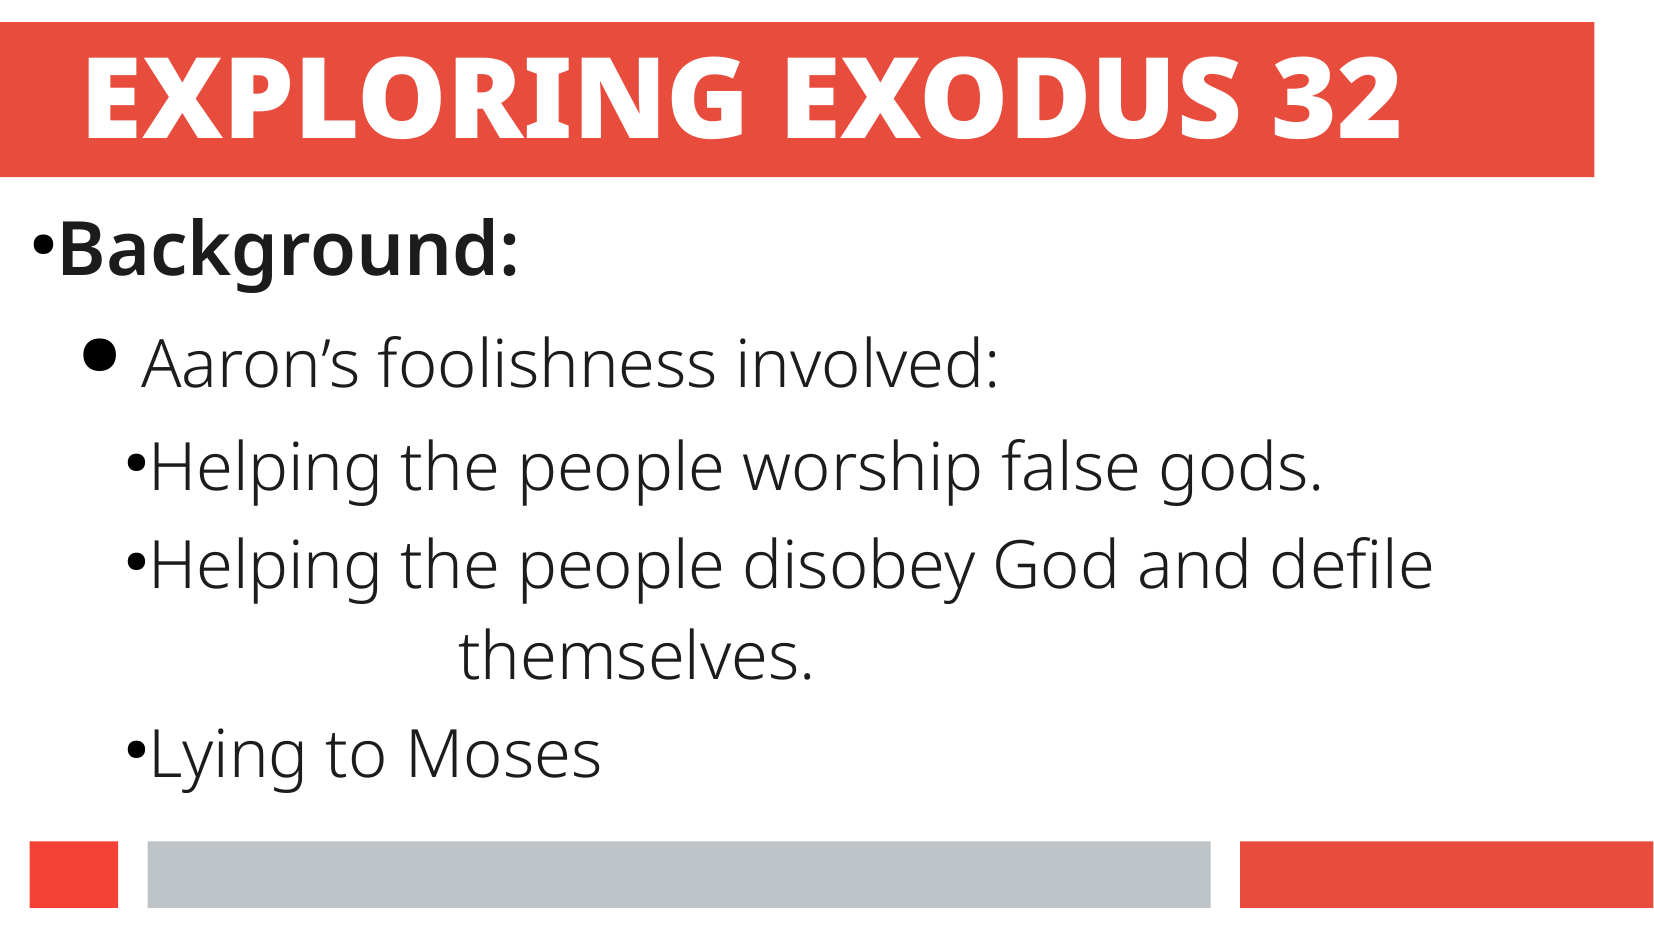

# EXPLORING EXODUS 32
Background:
 Aaron’s foolishness involved:
Helping the people worship false gods.
Helping the people disobey God and defile 		 themselves.
Lying to Moses